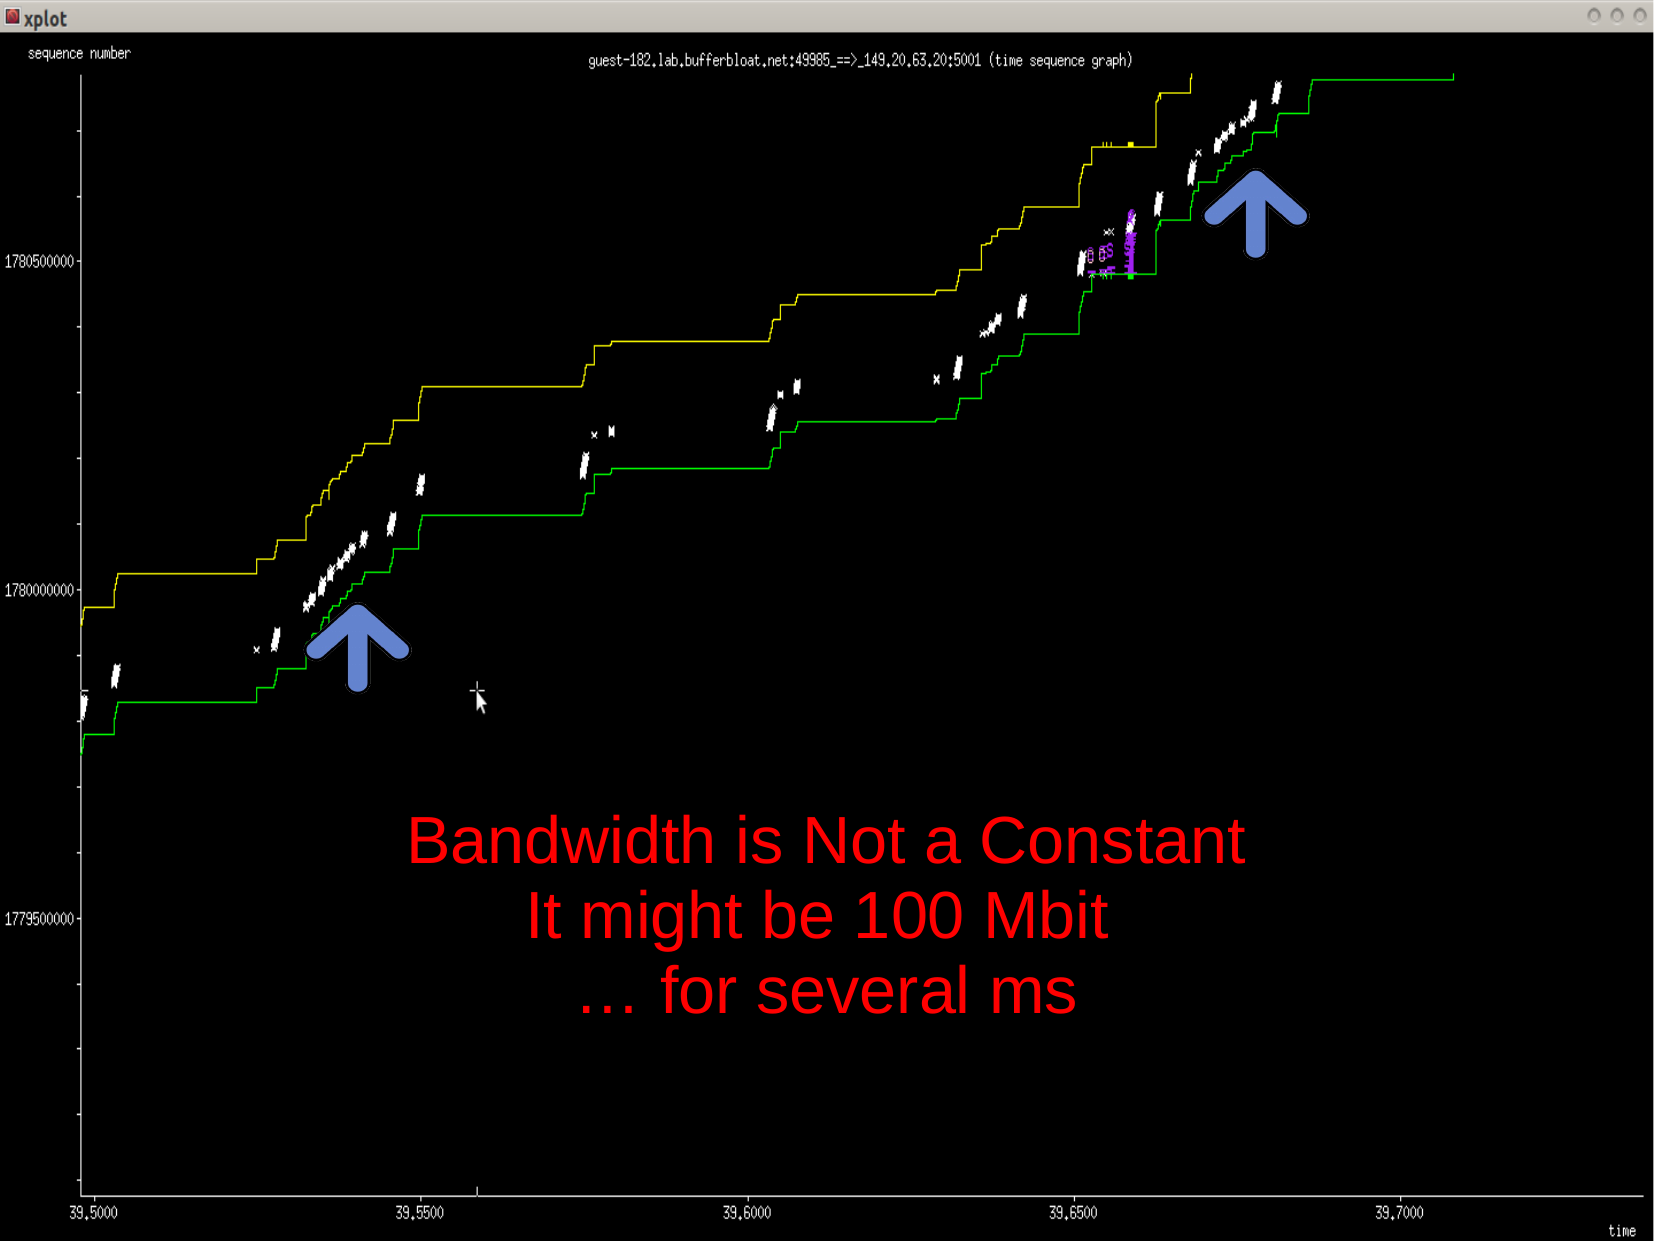

# Bandwidth is not a constant It might be 300Mbit one ms
Bandwidth is Not a Constant
It might be 100 Mbit
… for several ms